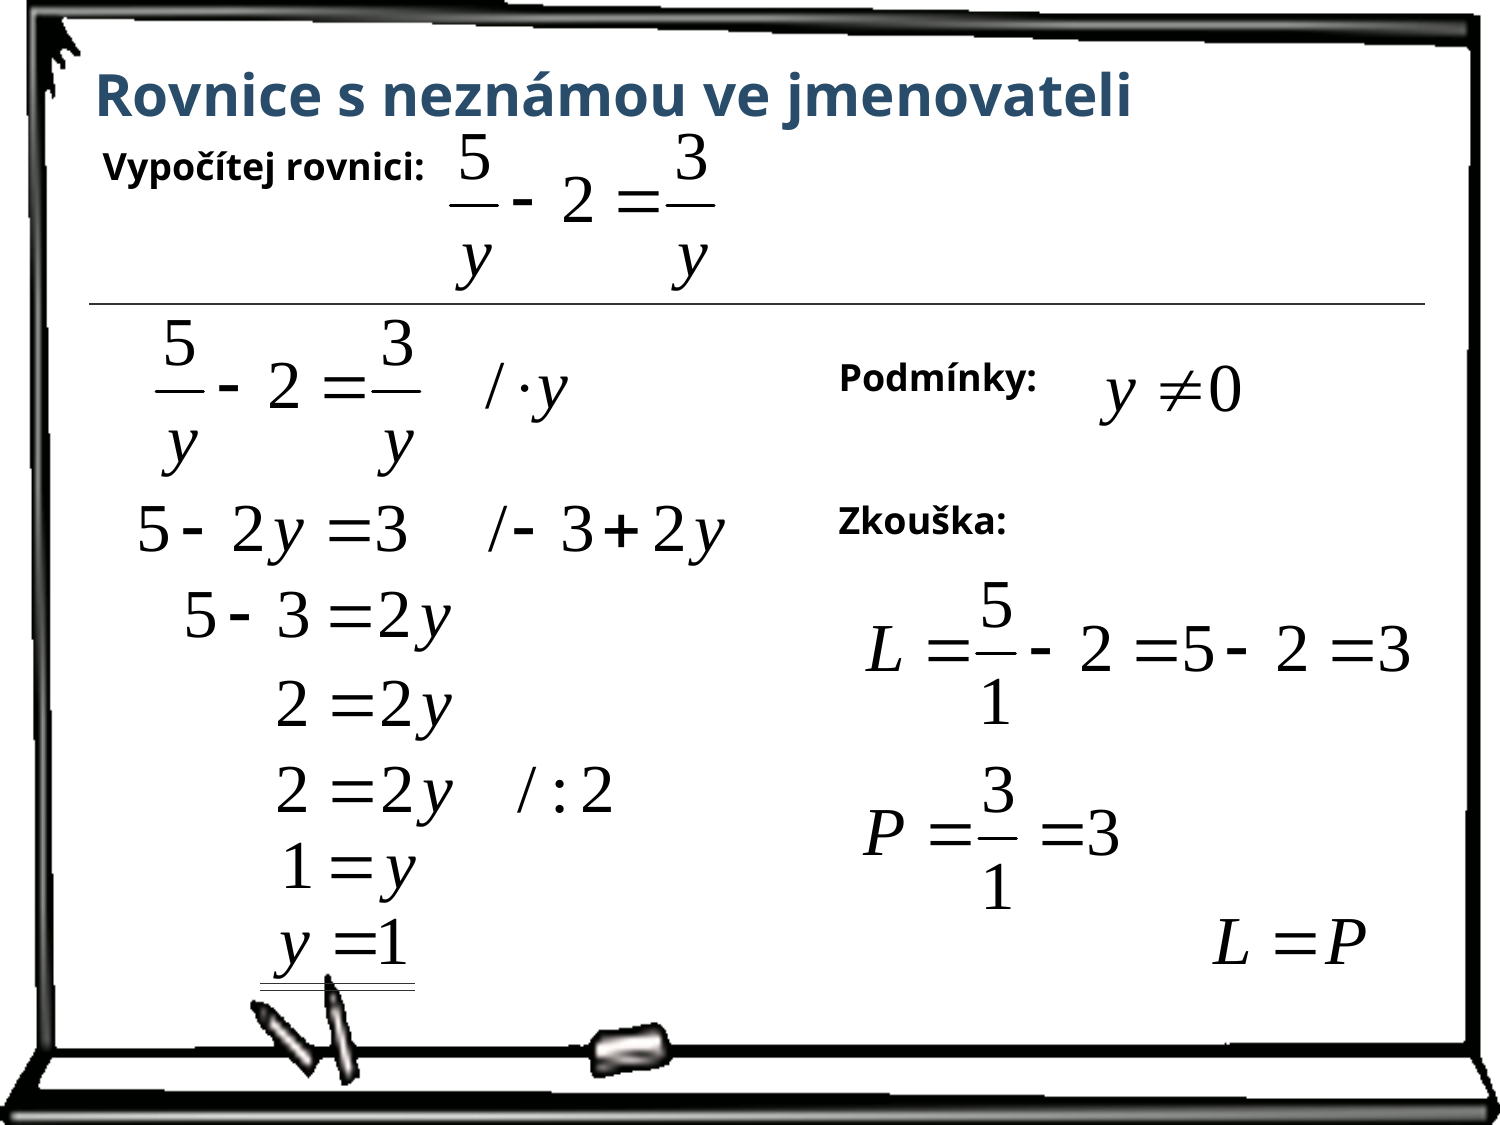

Rovnice s neznámou ve jmenovateli
Vypočítej rovnici:
Podmínky:
Zkouška: